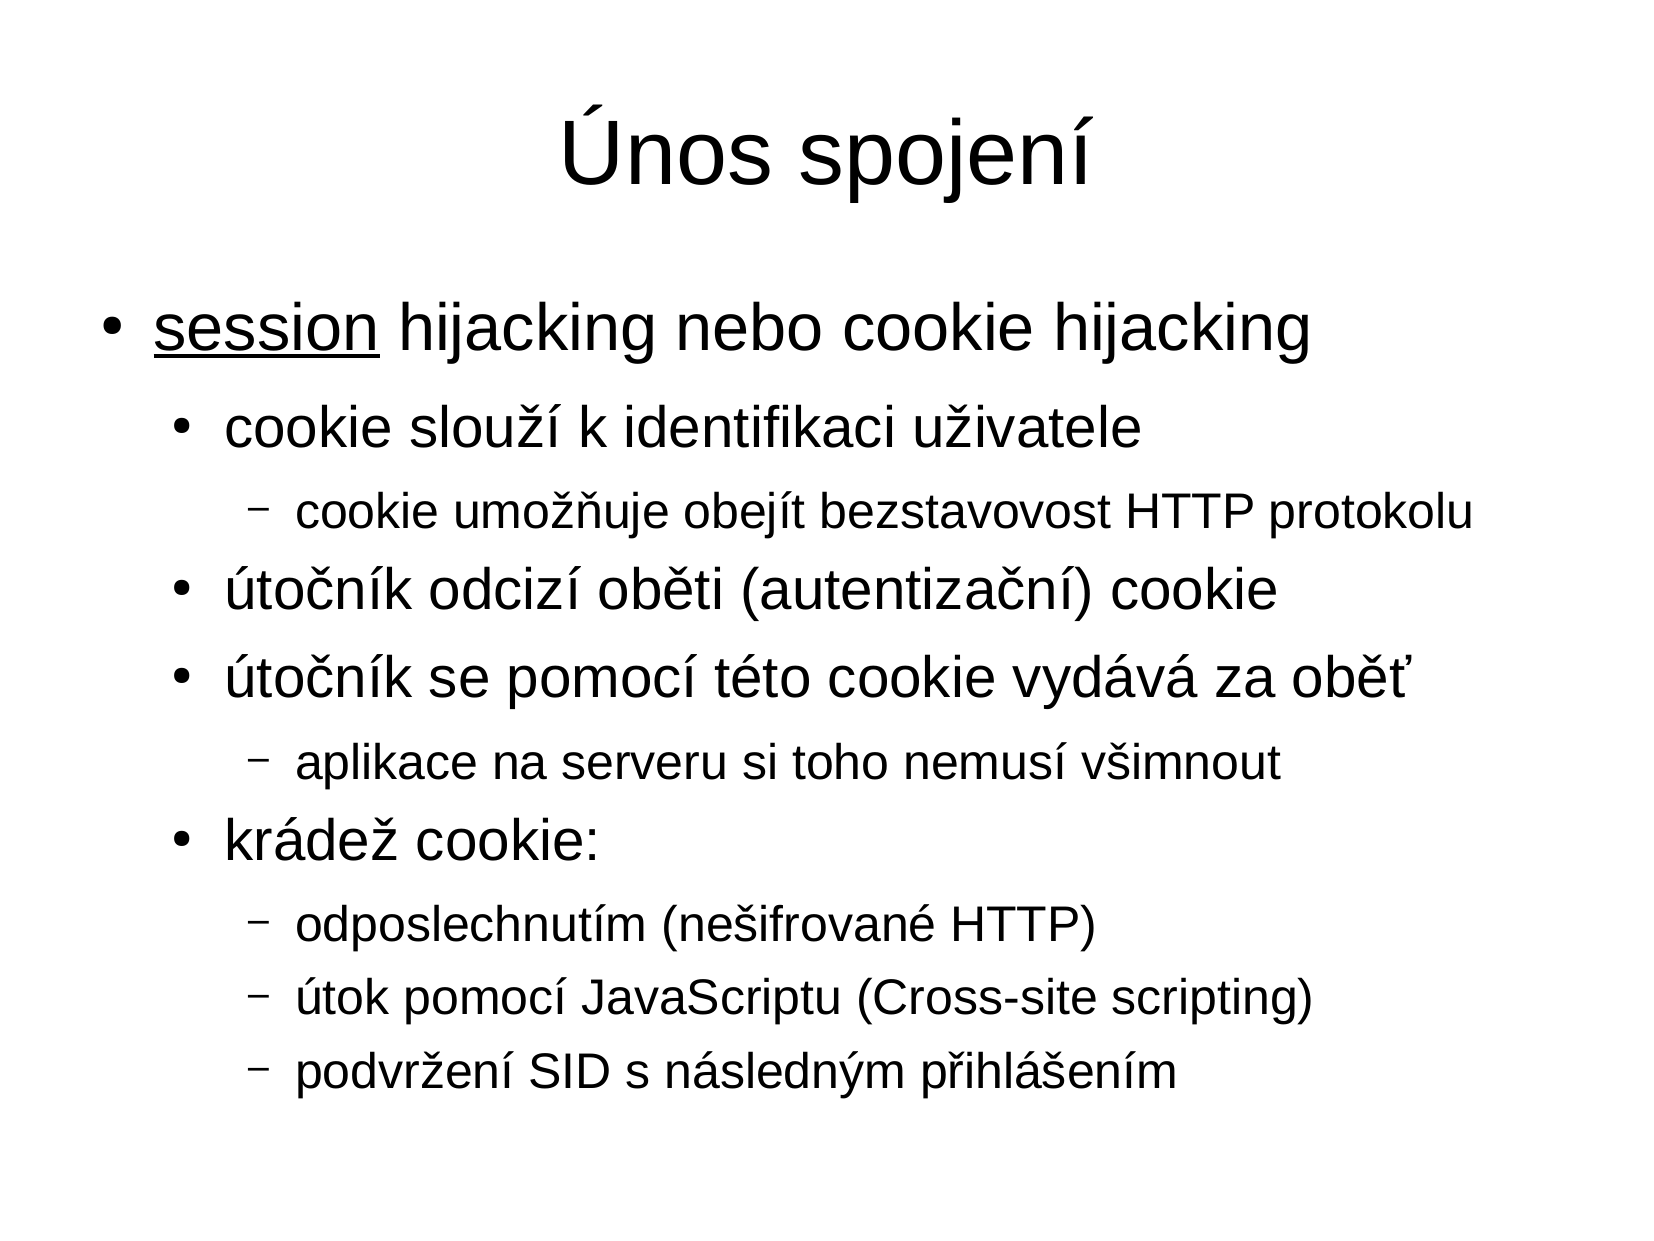

# Únos spojení
session hijacking nebo cookie hijacking
cookie slouží k identifikaci uživatele
cookie umožňuje obejít bezstavovost HTTP protokolu
útočník odcizí oběti (autentizační) cookie
útočník se pomocí této cookie vydává za oběť
aplikace na serveru si toho nemusí všimnout
krádež cookie:
odposlechnutím (nešifrované HTTP)
útok pomocí JavaScriptu (Cross-site scripting)
podvržení SID s následným přihlášením